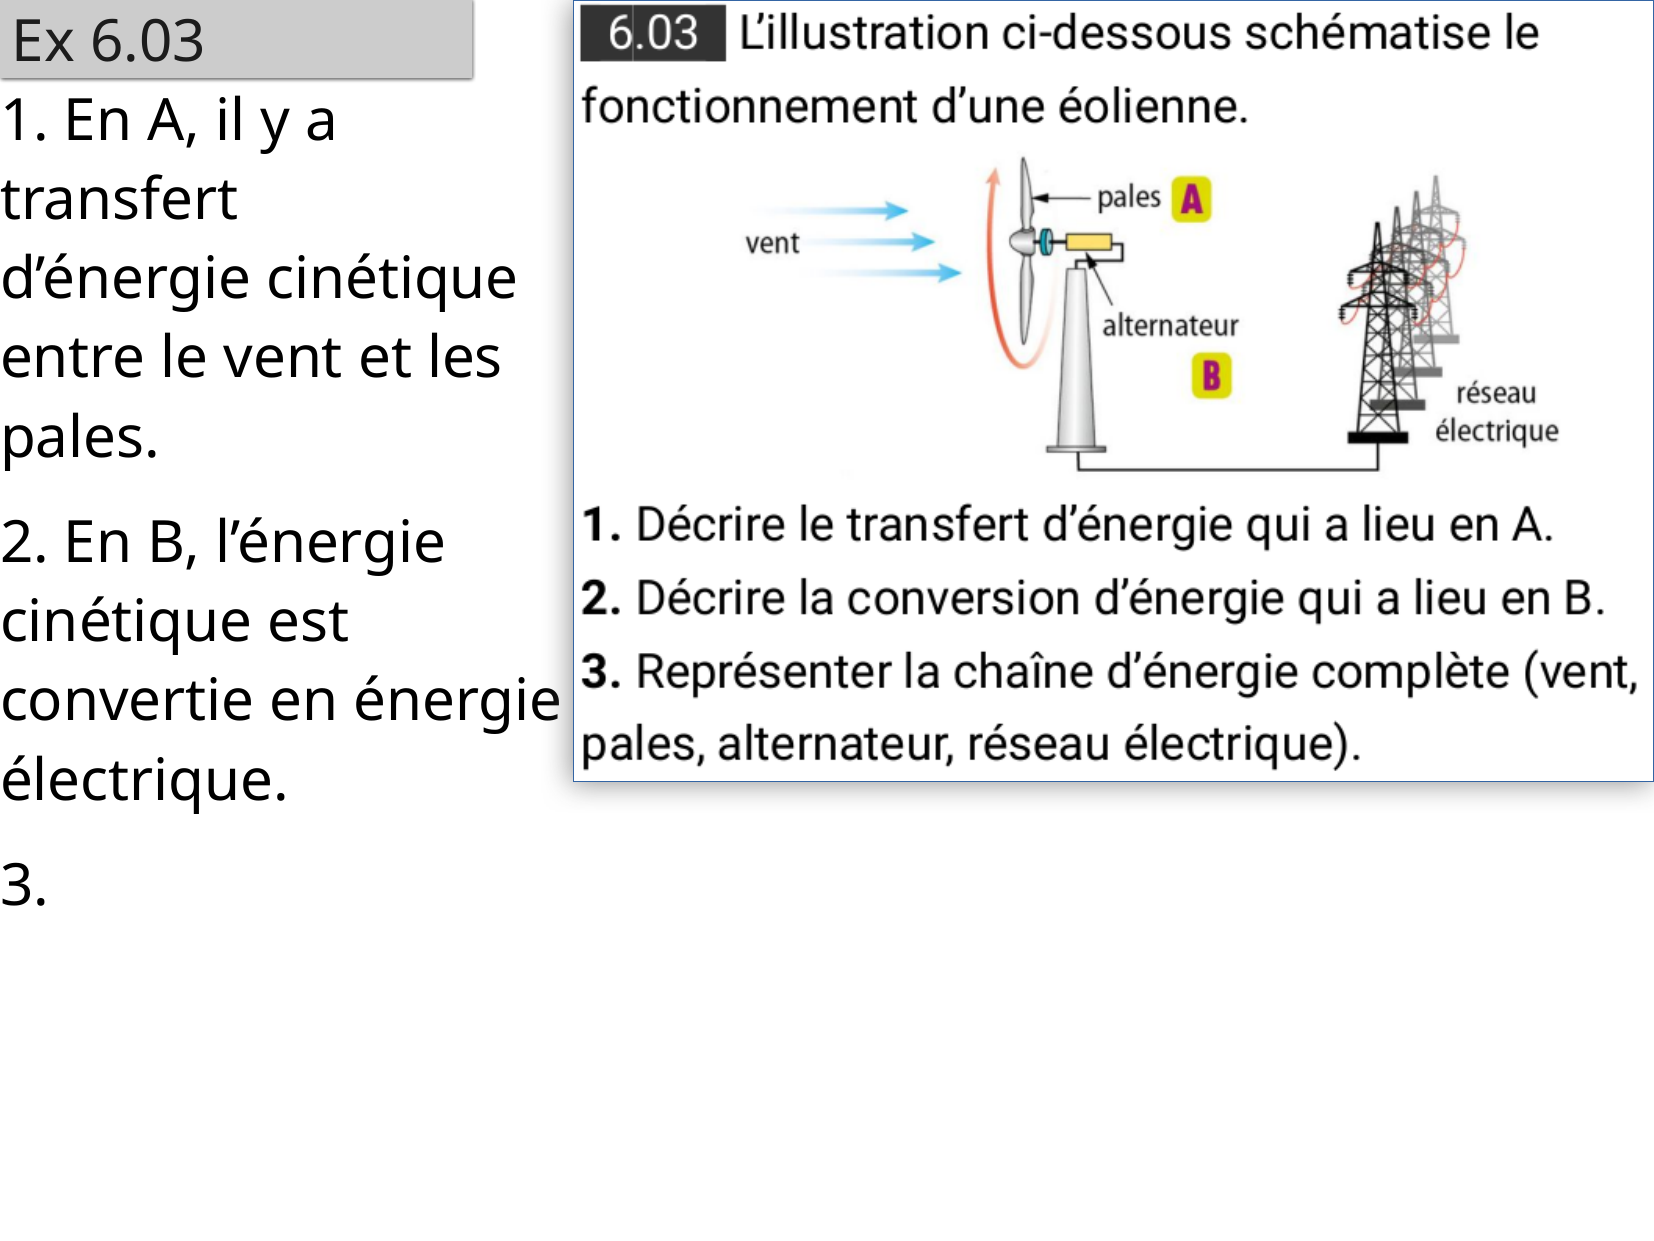

# Ex 6.03
1. En A, il y a
transfert
d’énergie cinétique
entre le vent et les
pales.
2. En B, l’énergie
cinétique est
convertie en énergie
électrique.
3.